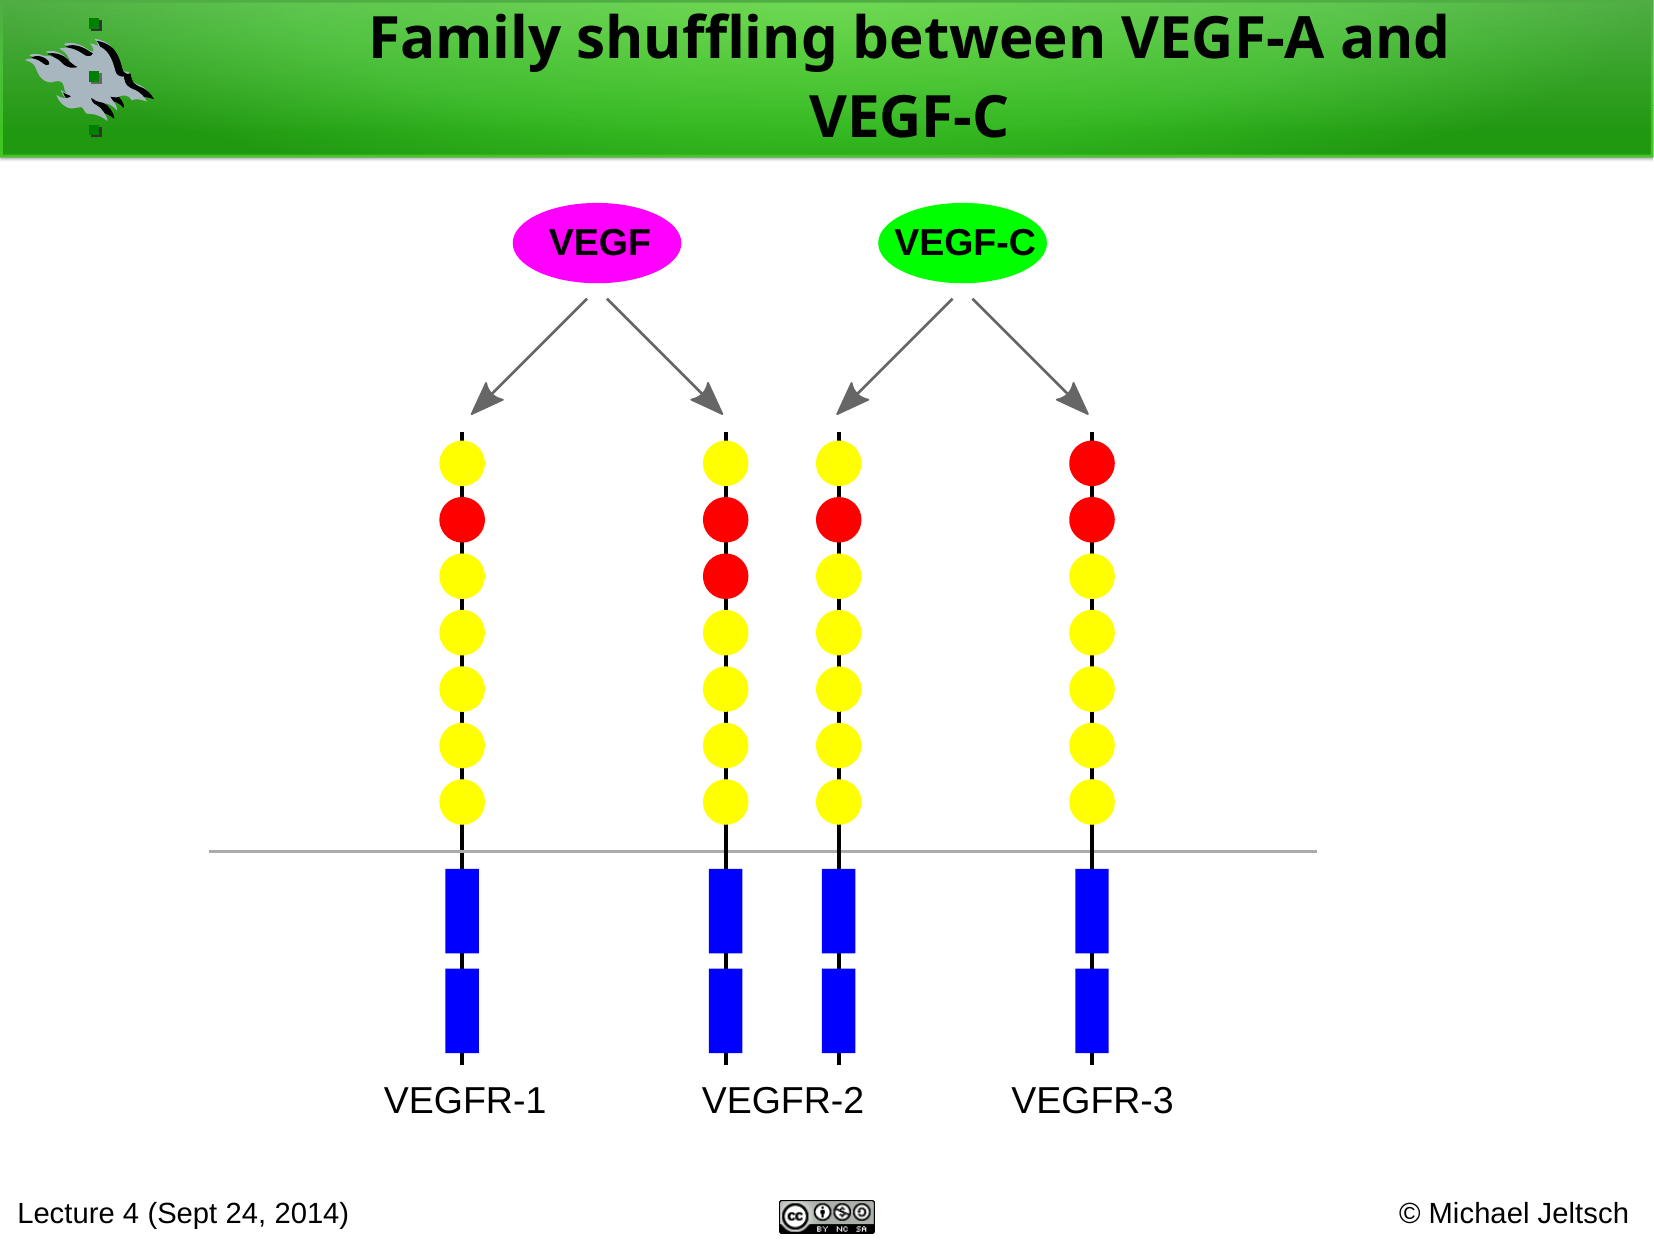

# Family shuffling between VEGF-A and VEGF-C